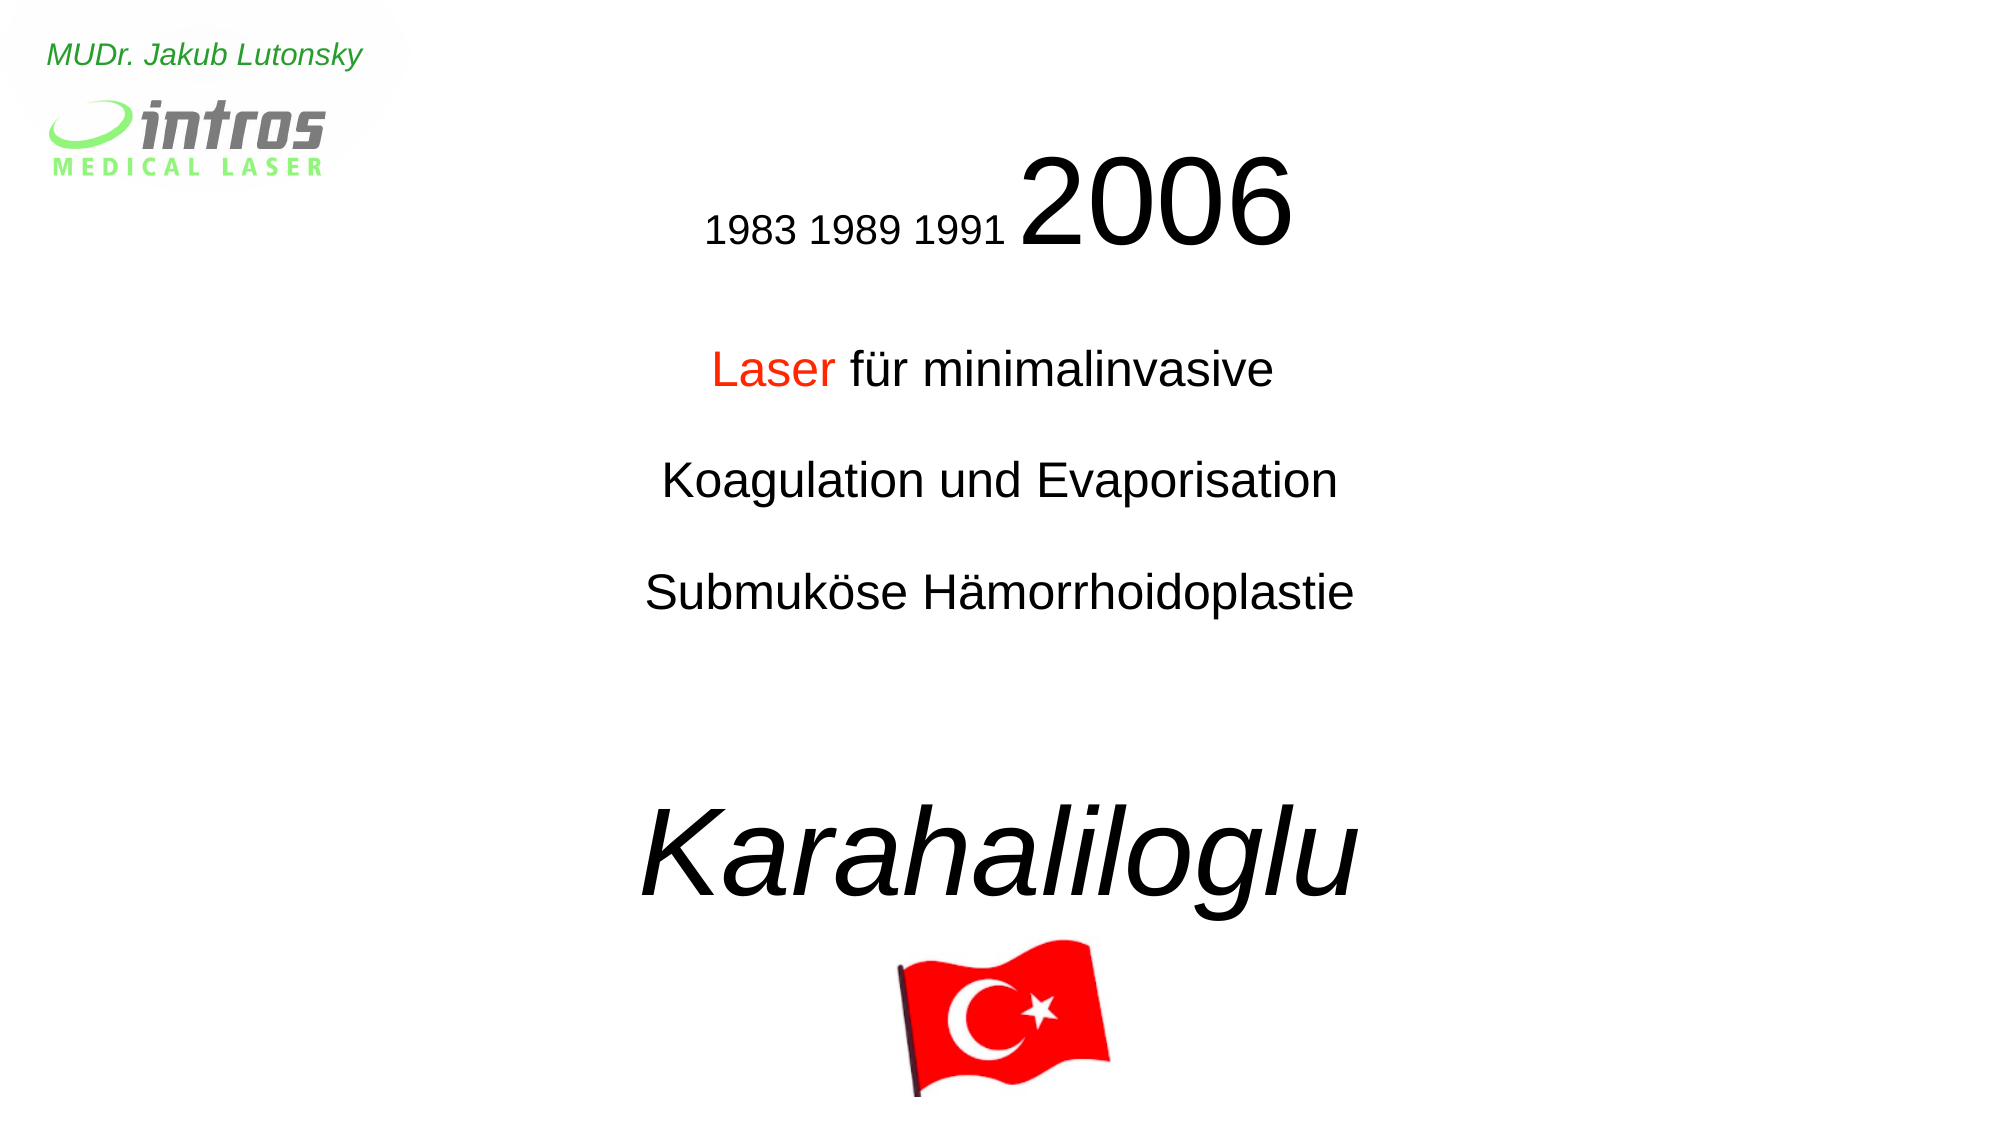

1983 1989 1991 2006
Laser für minimalinvasive
Koagulation und Evaporisation
Submuköse Hämorrhoidoplastie
Karahaliloglu